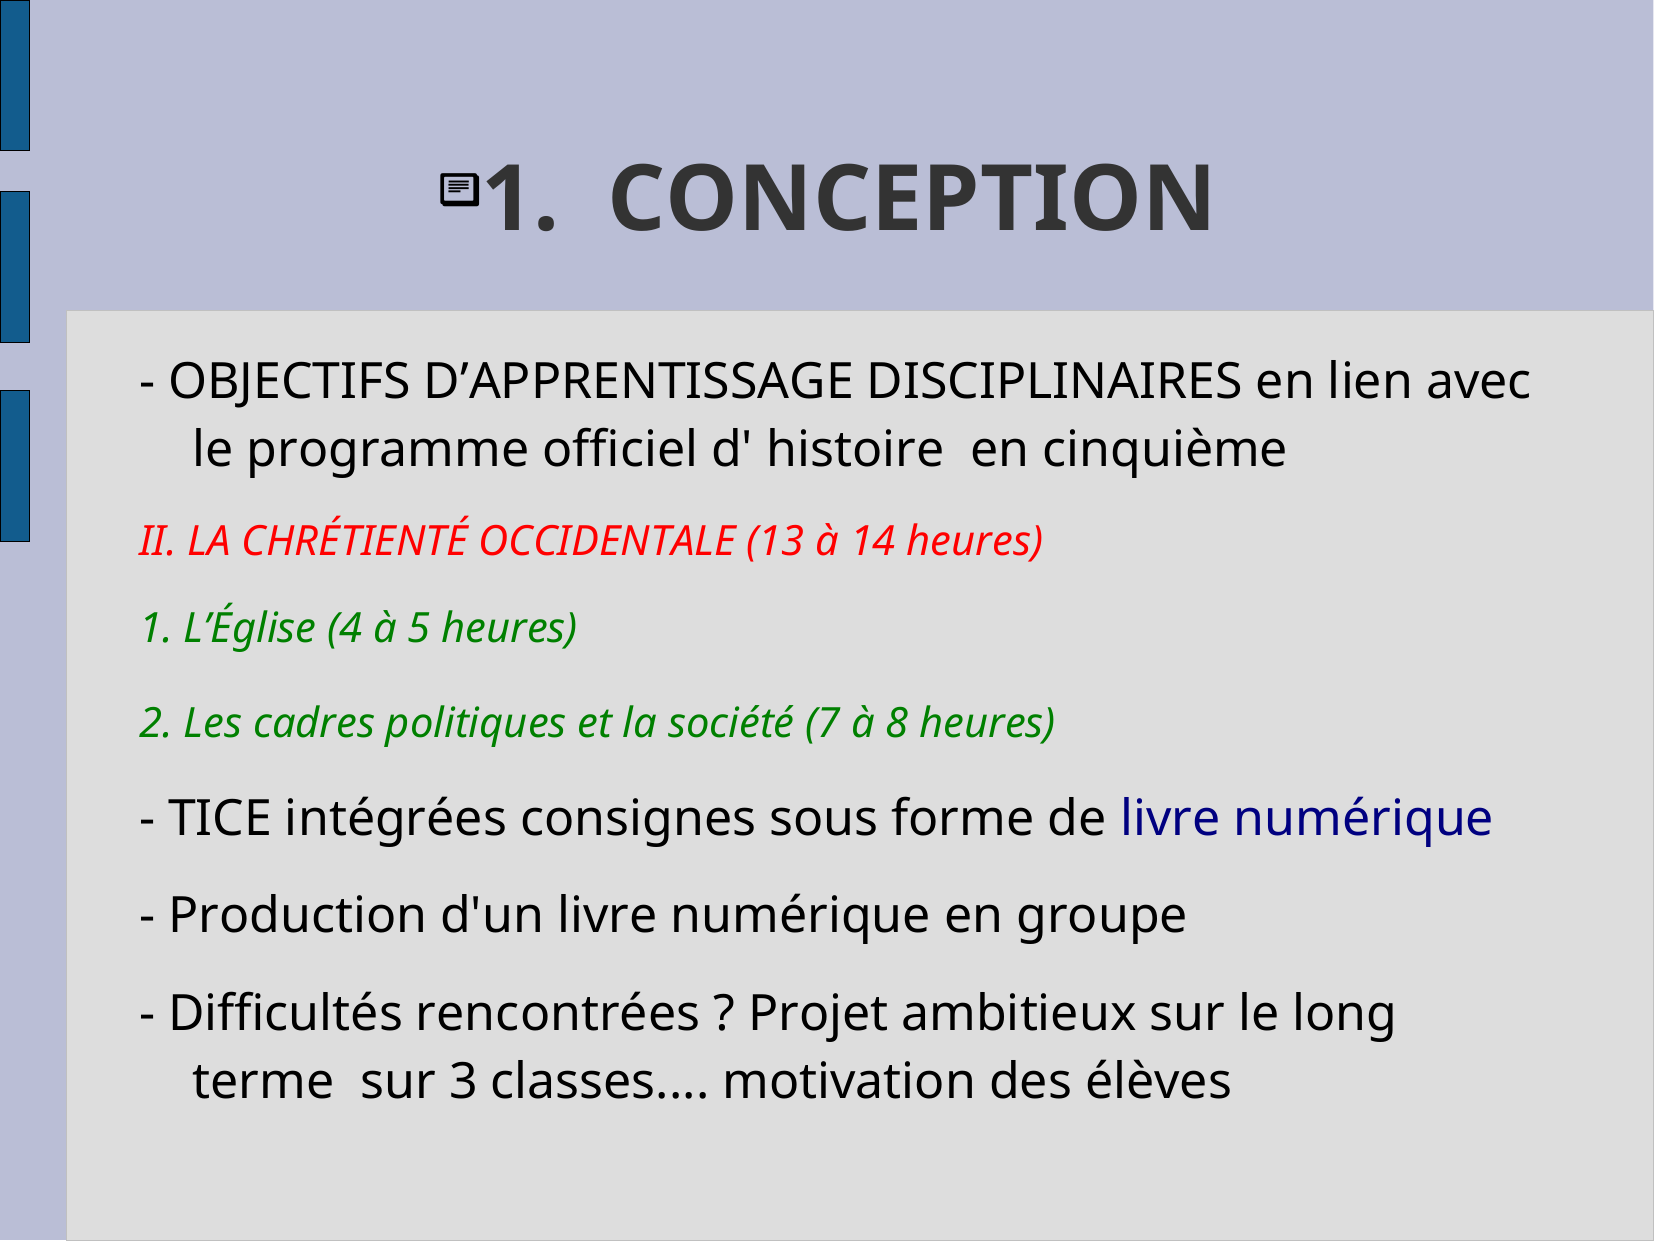

# 1. CONCEPTION
- OBJECTIFS D’APPRENTISSAGE DISCIPLINAIRES en lien avec le programme officiel d' histoire en cinquième
II. LA CHRÉTIENTÉ OCCIDENTALE (13 à 14 heures)
1. L’Église (4 à 5 heures)
2. Les cadres politiques et la société (7 à 8 heures)
- TICE intégrées consignes sous forme de livre numérique
- Production d'un livre numérique en groupe
- Difficultés rencontrées ? Projet ambitieux sur le long terme sur 3 classes.... motivation des élèves